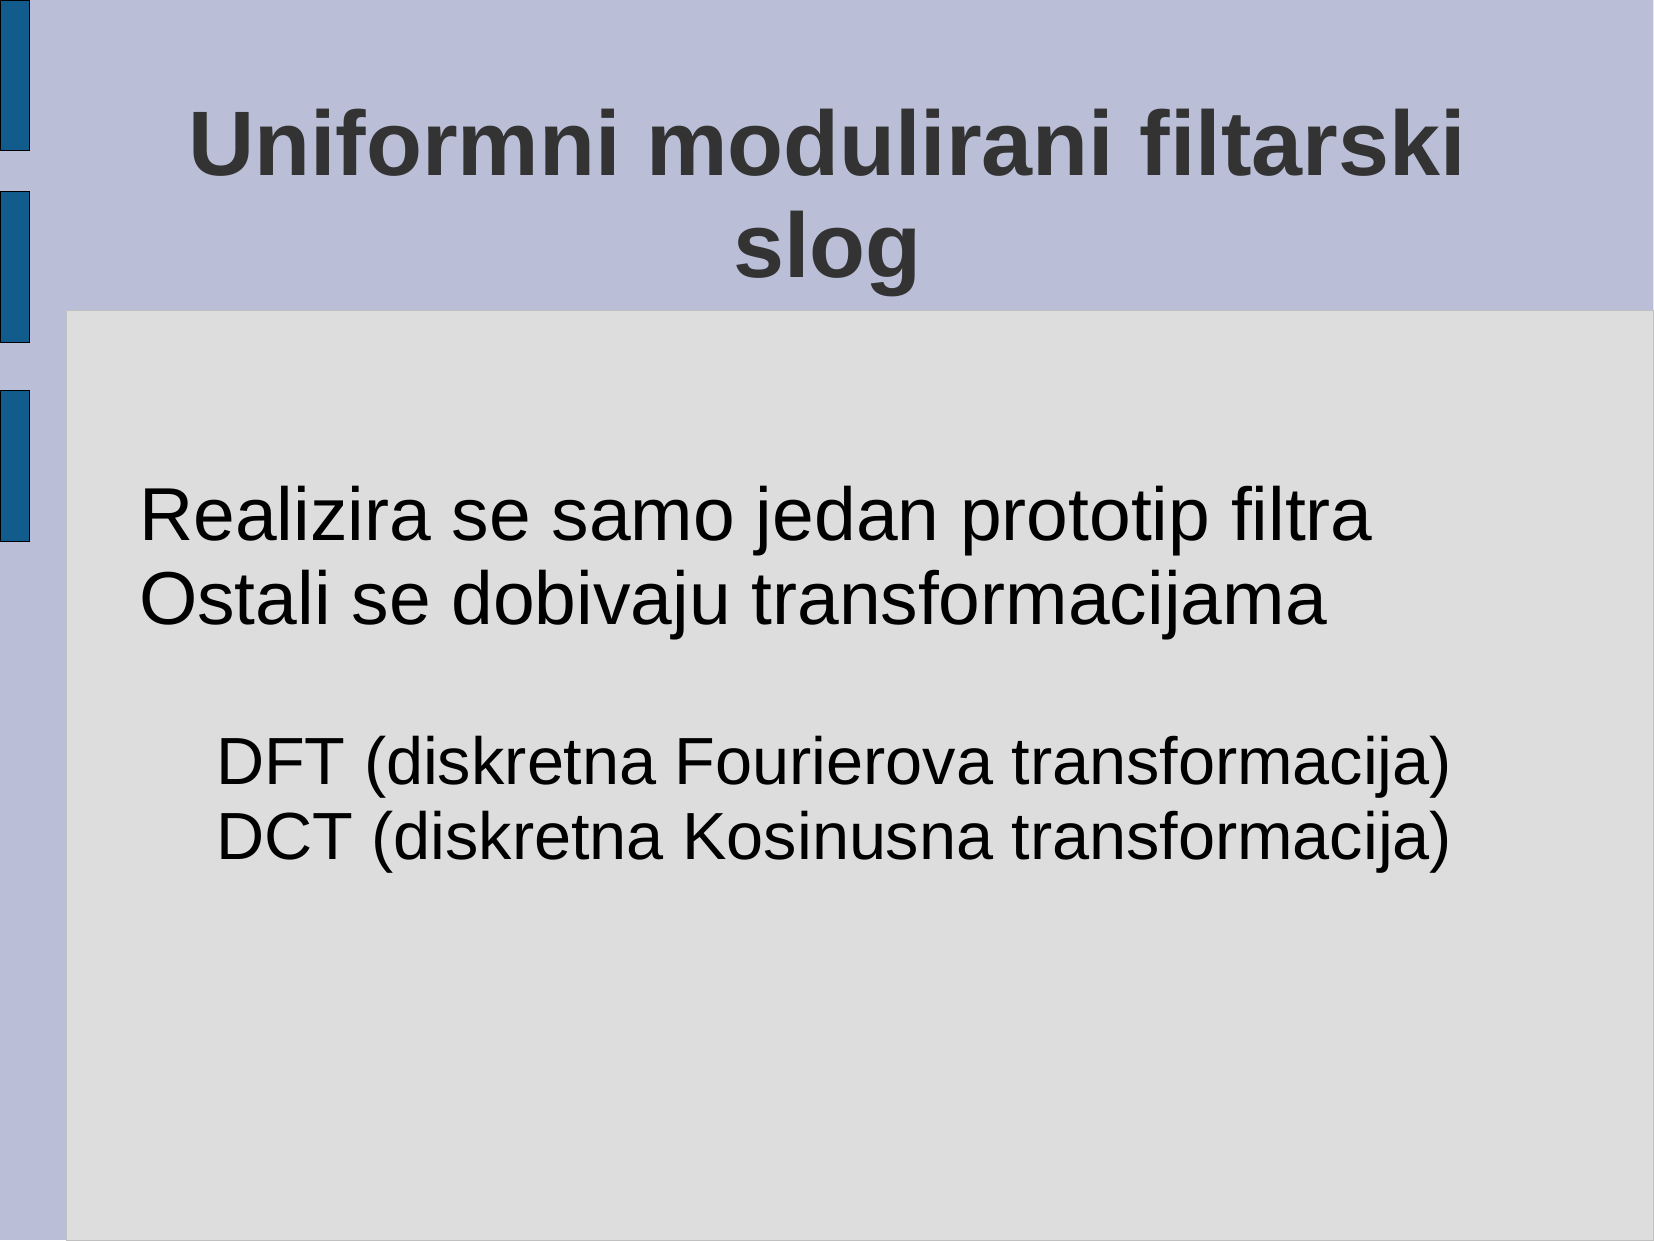

# Uniformni modulirani filtarski slog
Realizira se samo jedan prototip filtra
Ostali se dobivaju transformacijama
DFT (diskretna Fourierova transformacija)
DCT (diskretna Kosinusna transformacija)